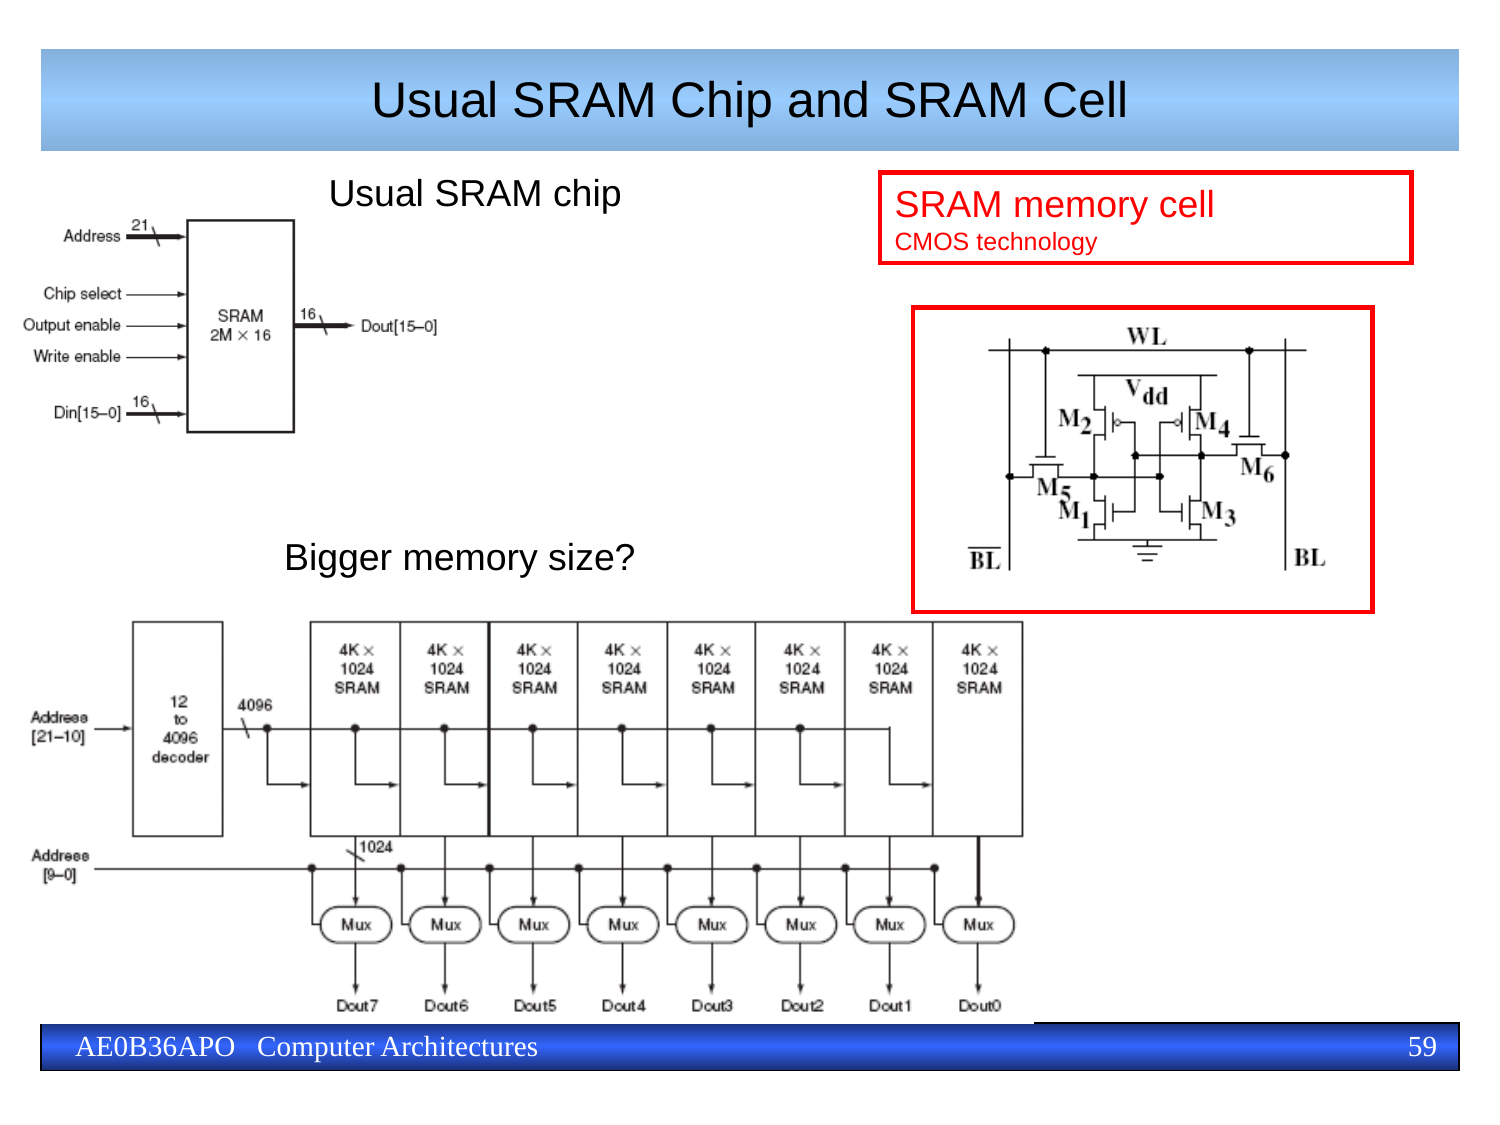

# Usual SRAM Chip and SRAM Cell
Usual SRAM chip
SRAM memory cell
CMOS technology
Bigger memory size?
AE0B36APO Computer Architectures
59